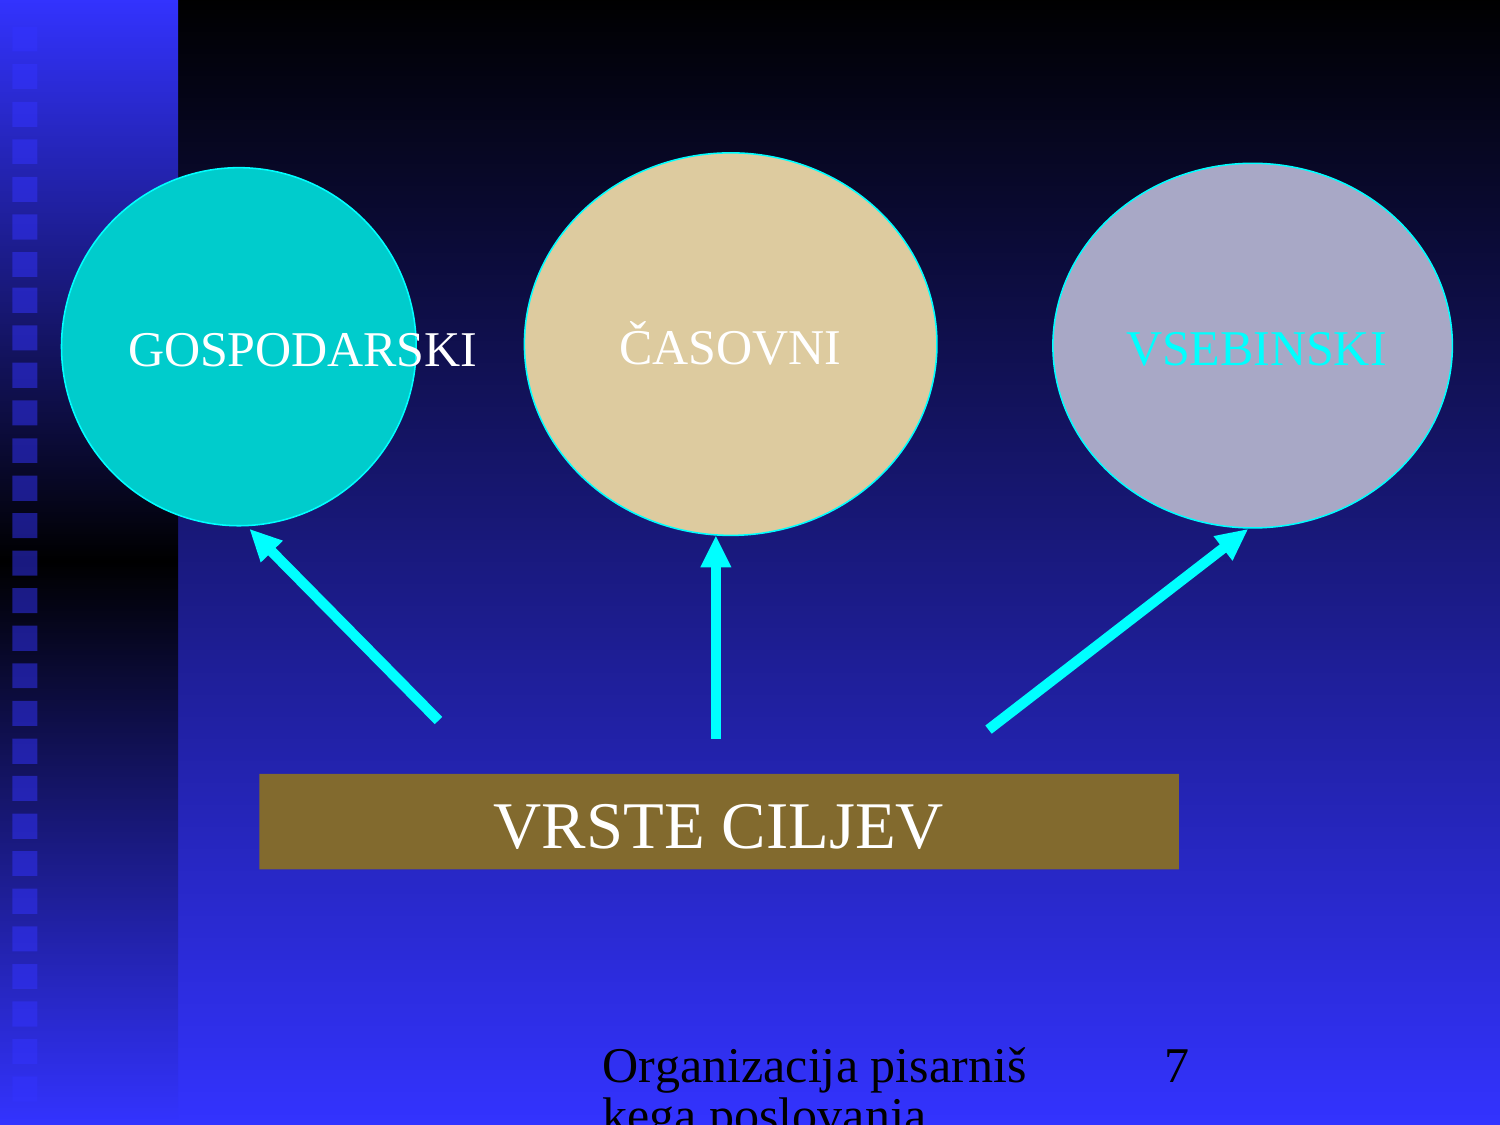

ČASOVNI
VSEBINSKI
GOSPODARSKI
VRSTE CILJEV
Organizacija pisarniškega poslovanja
7